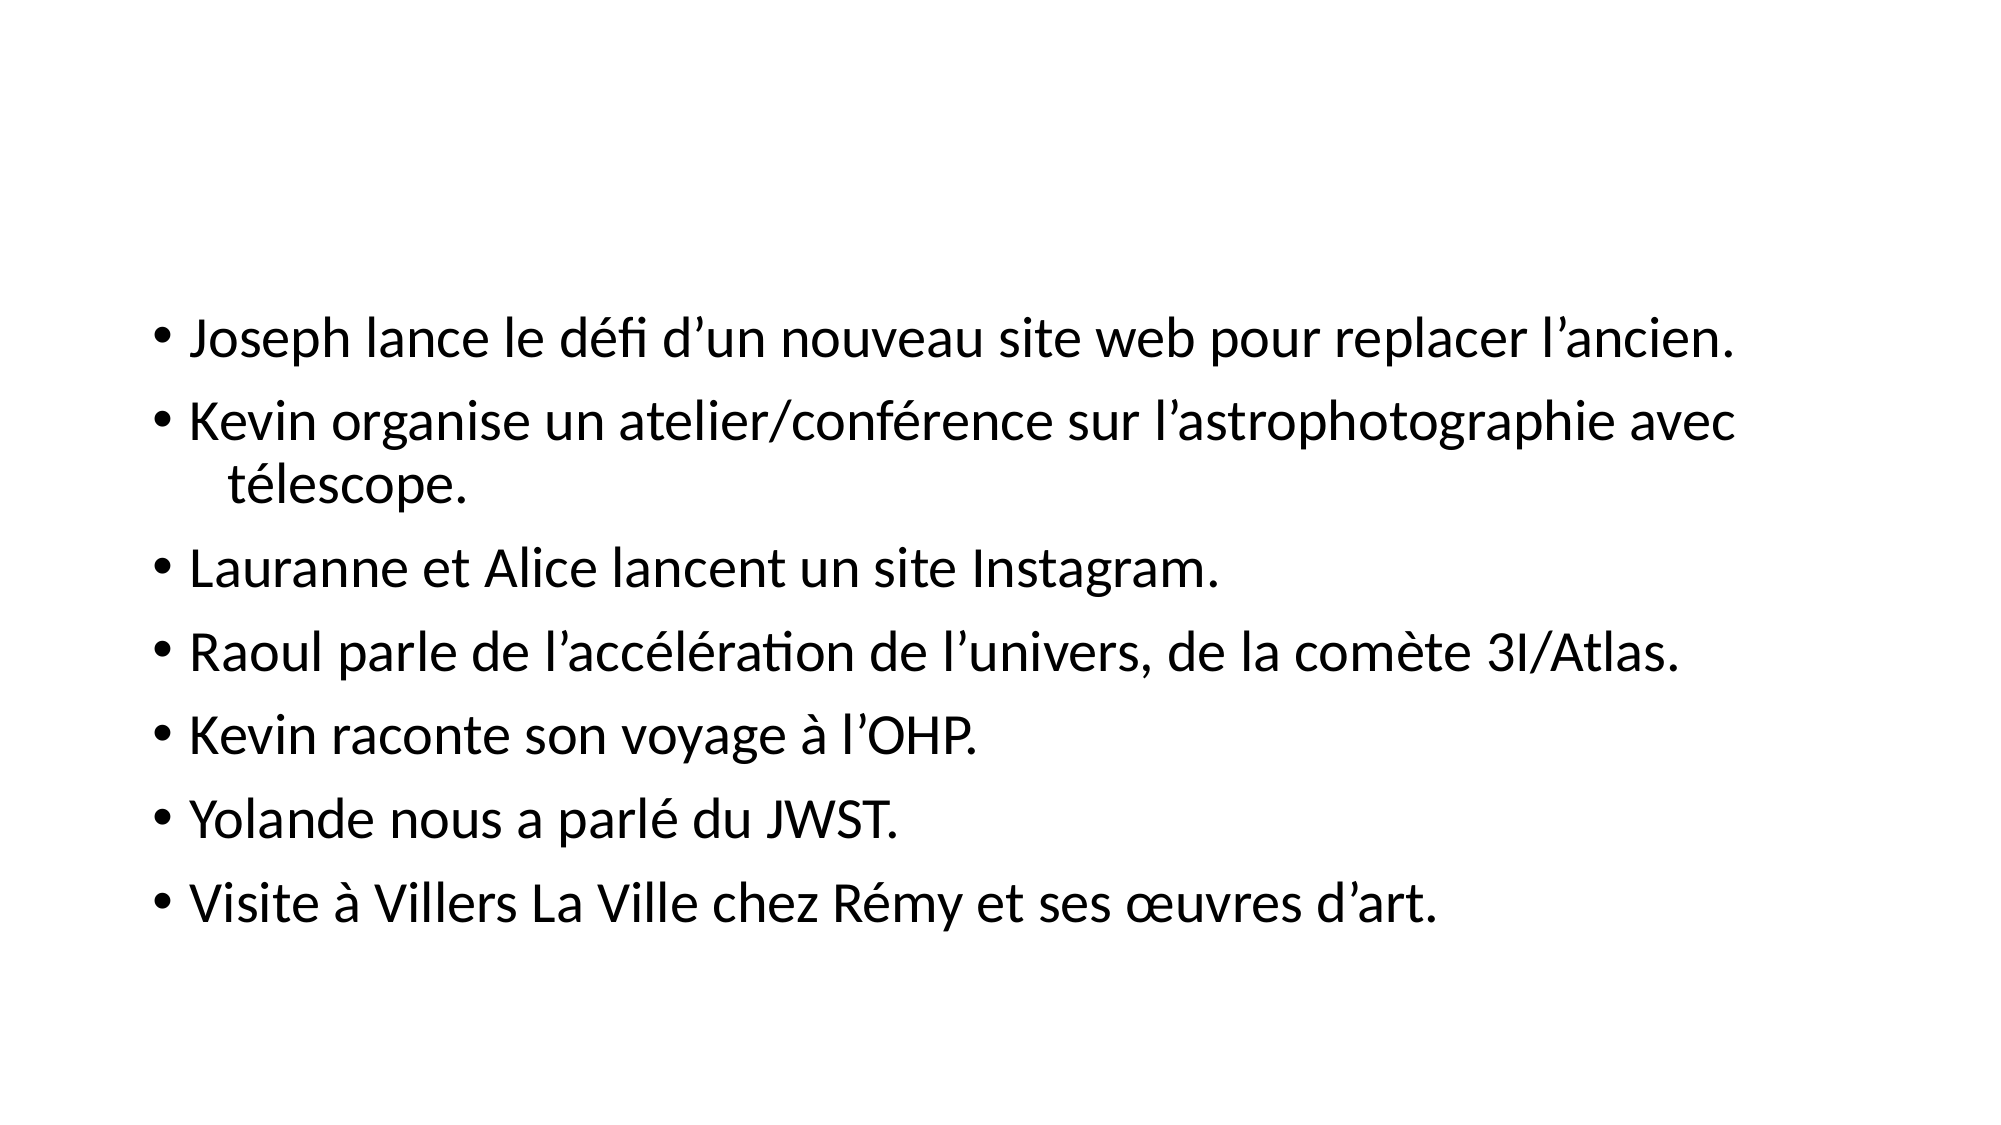

#
Joseph lance le défi d’un nouveau site web pour replacer l’ancien.
Kevin organise un atelier/conférence sur l’astrophotographie avec télescope.
Lauranne et Alice lancent un site Instagram.
Raoul parle de l’accélération de l’univers, de la comète 3I/Atlas.
Kevin raconte son voyage à l’OHP.
Yolande nous a parlé du JWST.
Visite à Villers La Ville chez Rémy et ses œuvres d’art.